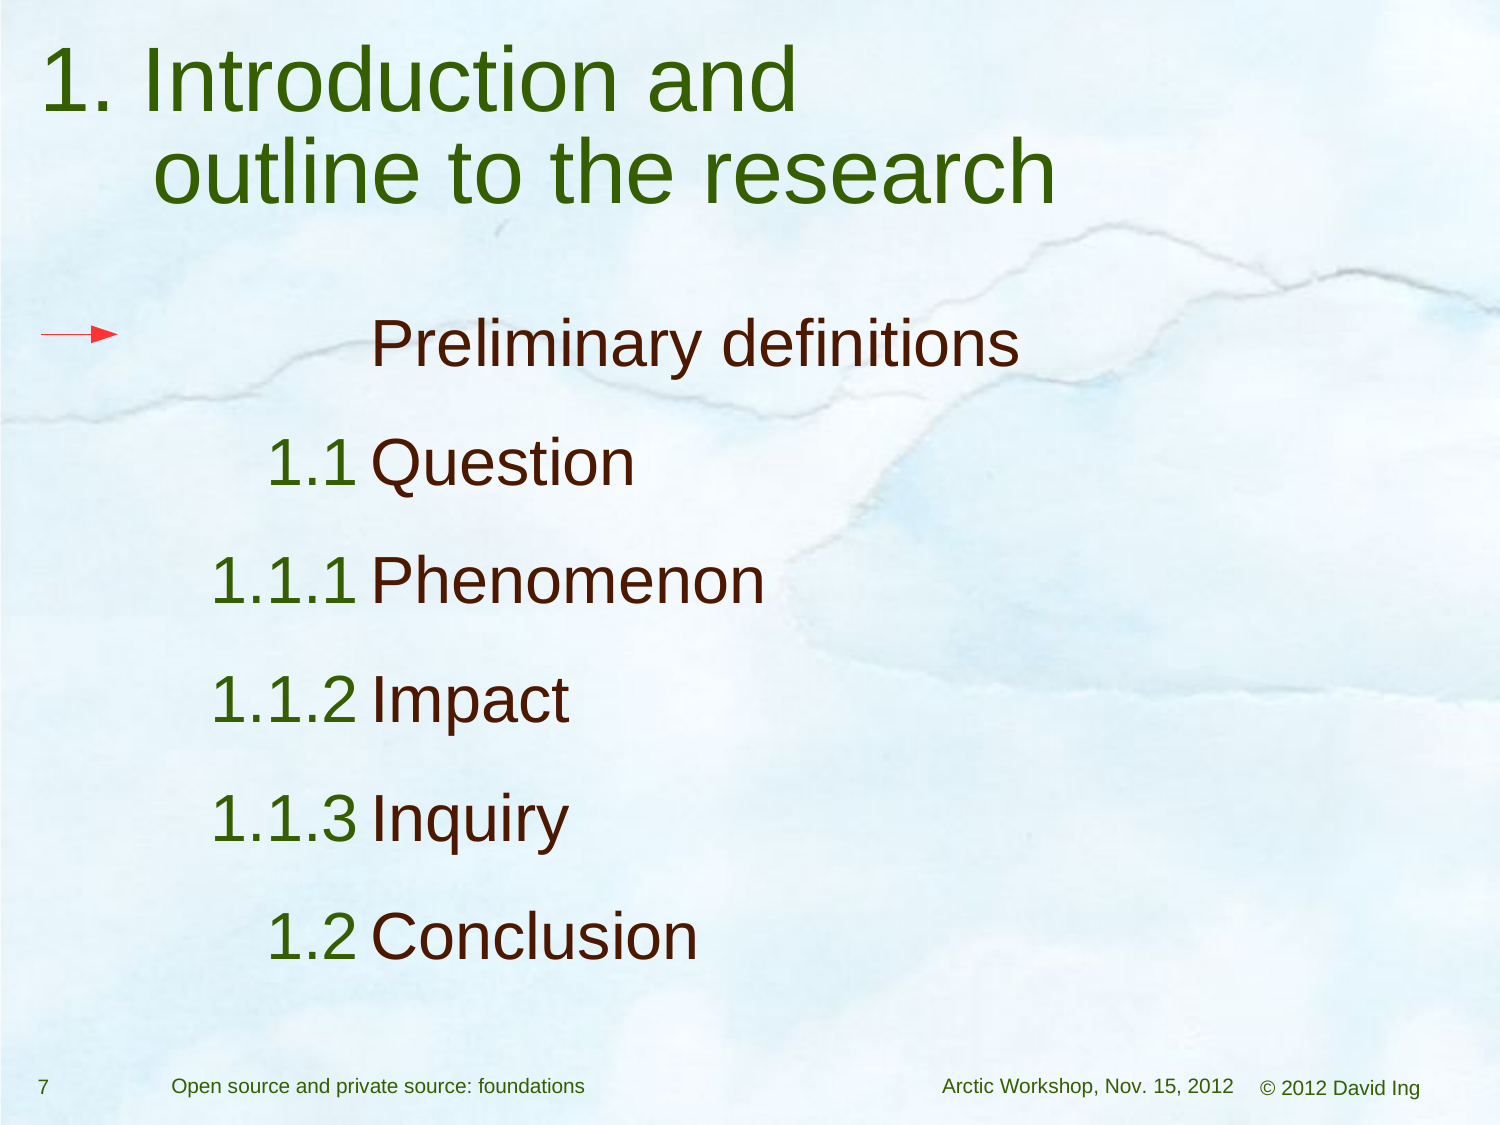

# 1. Introduction and outline to the research
| | Preliminary definitions |
| --- | --- |
| 1.1 | Question |
| 1.1.1 | Phenomenon |
| 1.1.2 | Impact |
| 1.1.3 | Inquiry |
| 1.2 | Conclusion |
Open source and private source: foundations
Arctic Workshop, Nov. 15, 2012
7